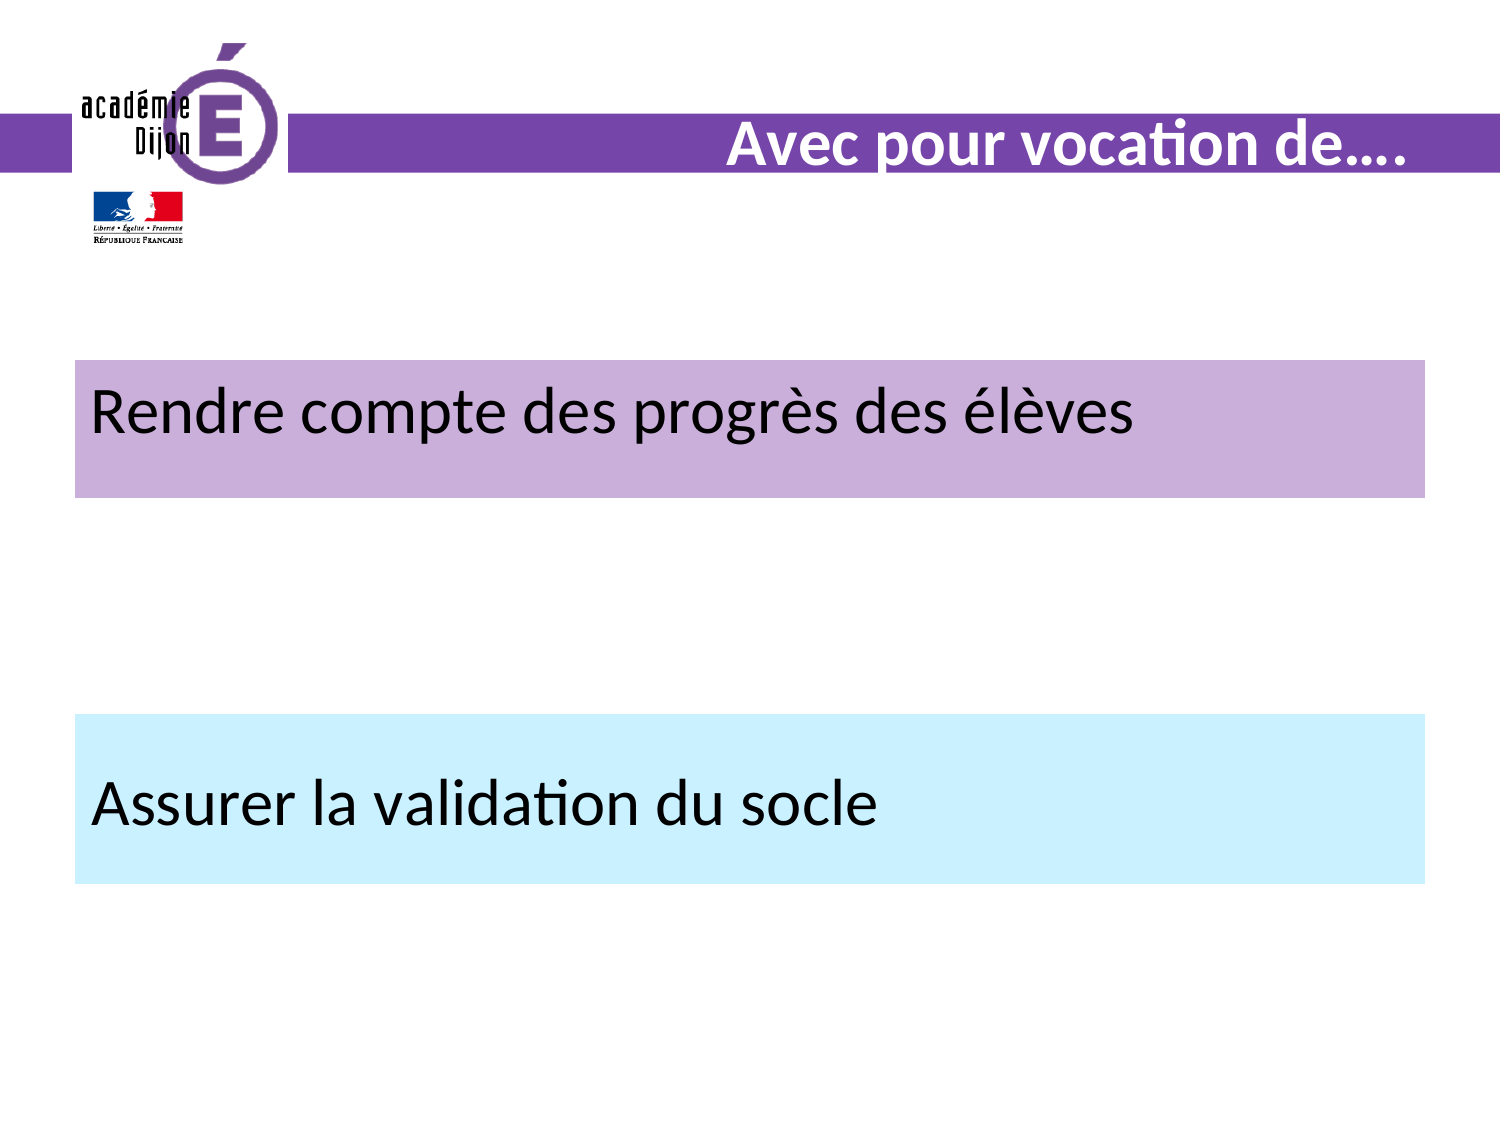

Avec pour vocation de….
Rendre compte des progrès des élèves
Assurer la validation du socle